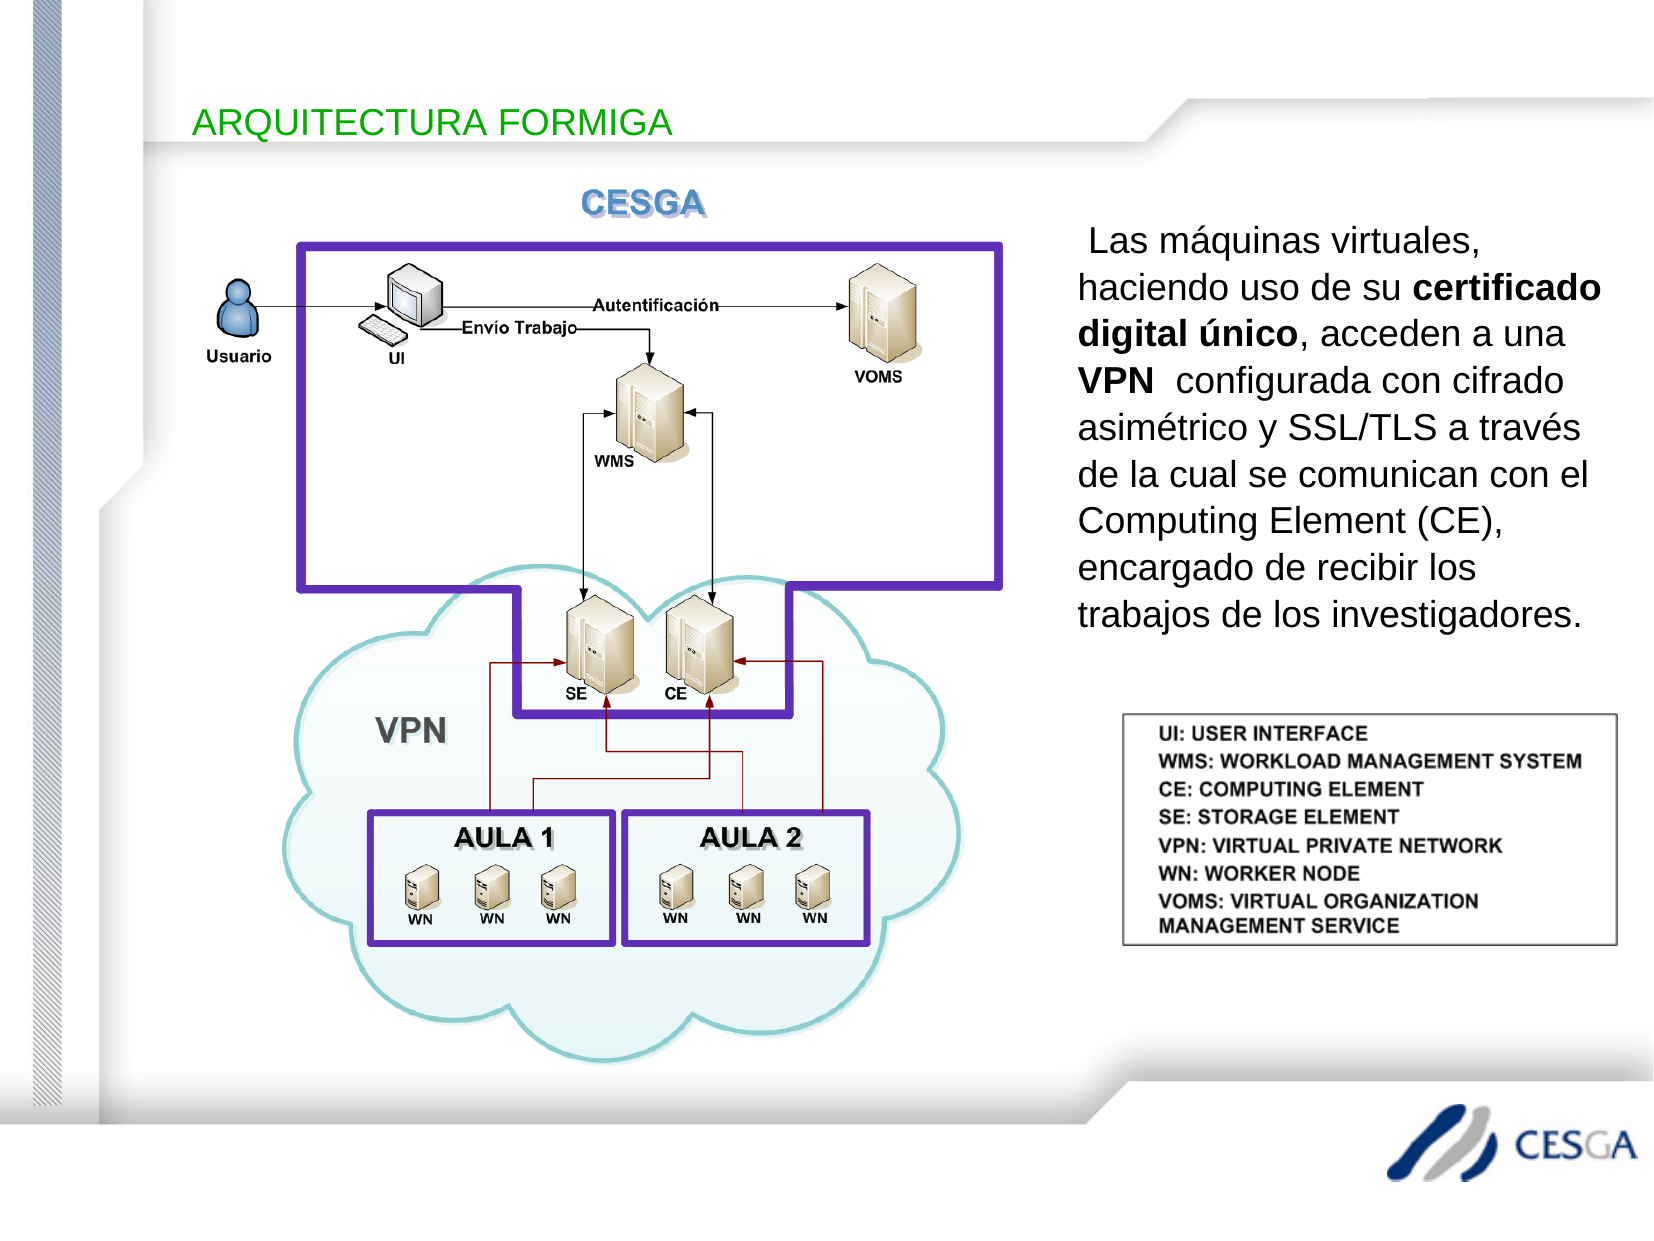

ARQUITECTURA FORMIGA
 Las máquinas virtuales, haciendo uso de su certificado digital único, acceden a una VPN configurada con cifrado asimétrico y SSL/TLS a través de la cual se comunican con el Computing Element (CE), encargado de recibir los trabajos de los investigadores.